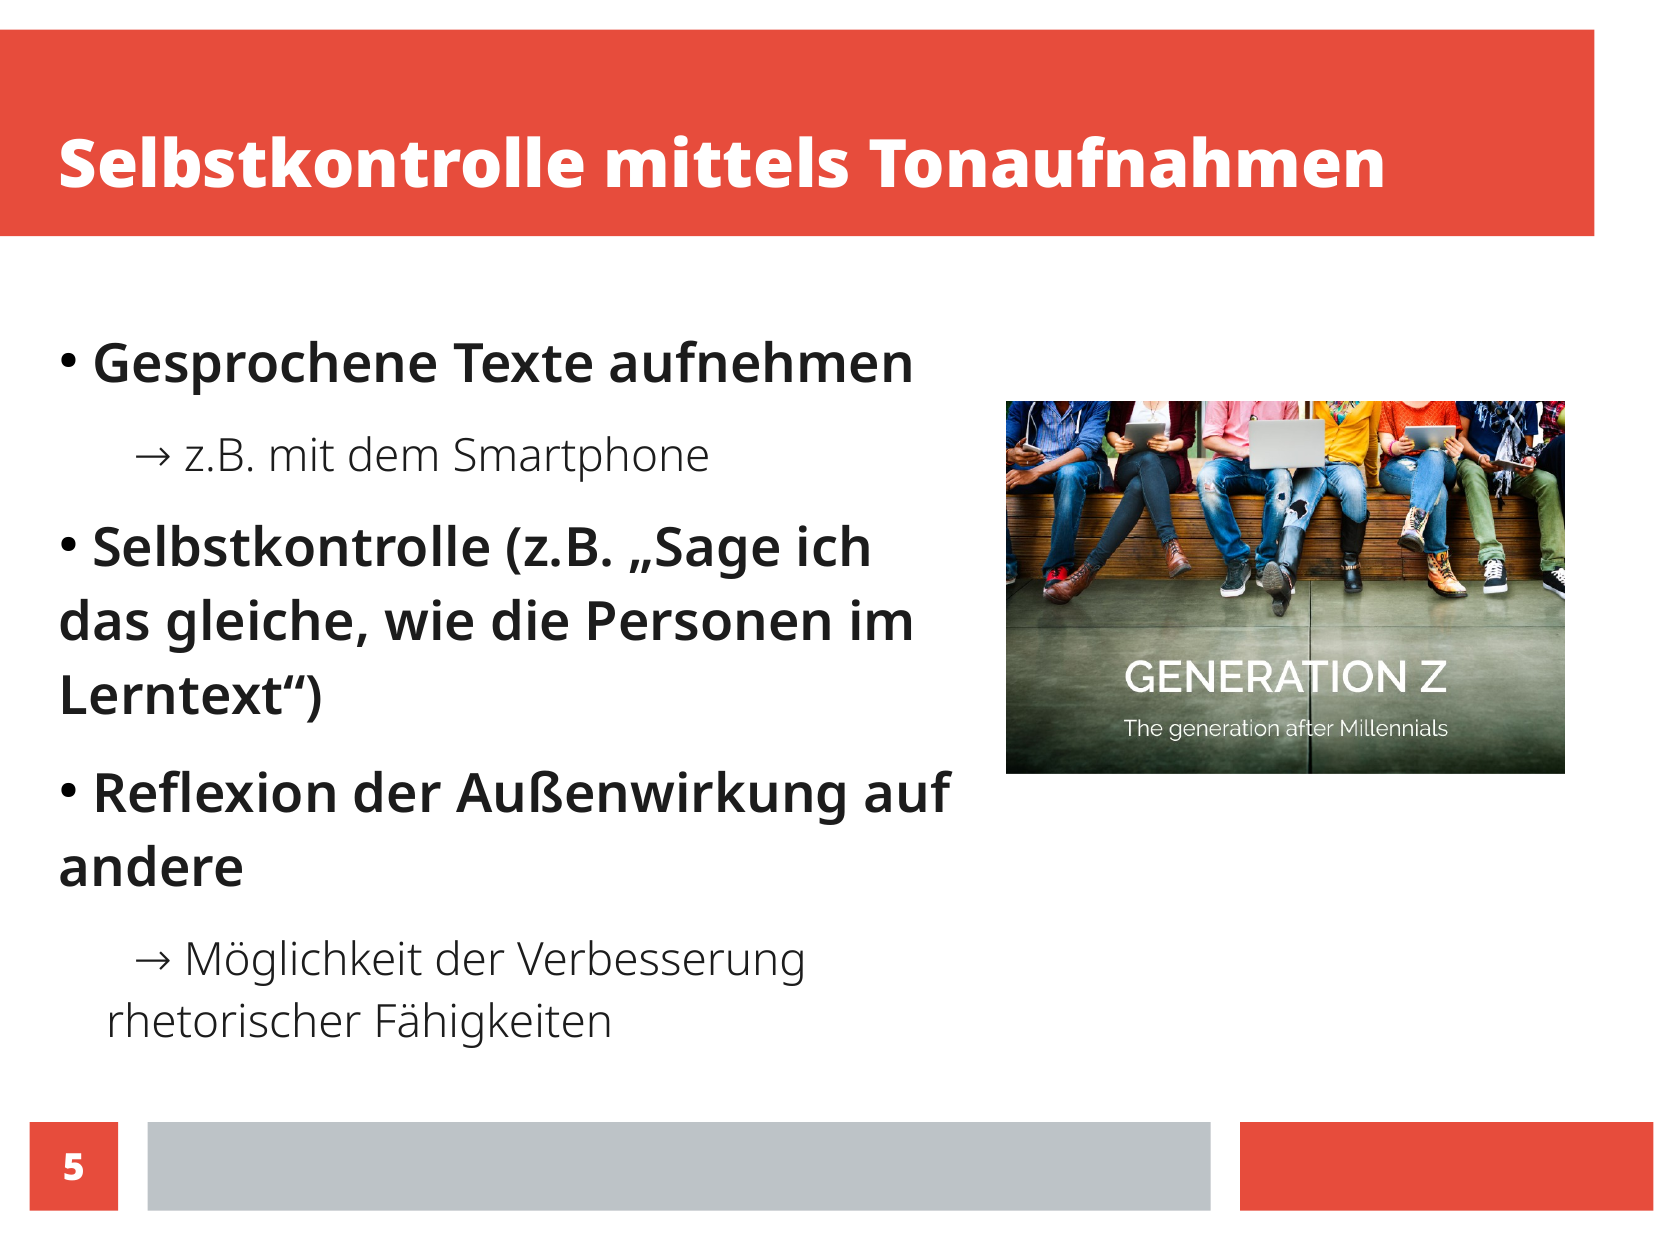

# Selbstkontrolle mittels Tonaufnahmen
 Gesprochene Texte aufnehmen
→ z.B. mit dem Smartphone
 Selbstkontrolle (z.B. „Sage ich das gleiche, wie die Personen im Lerntext“)
 Reflexion der Außenwirkung auf andere
→ Möglichkeit der Verbesserung rhetorischer Fähigkeiten
5